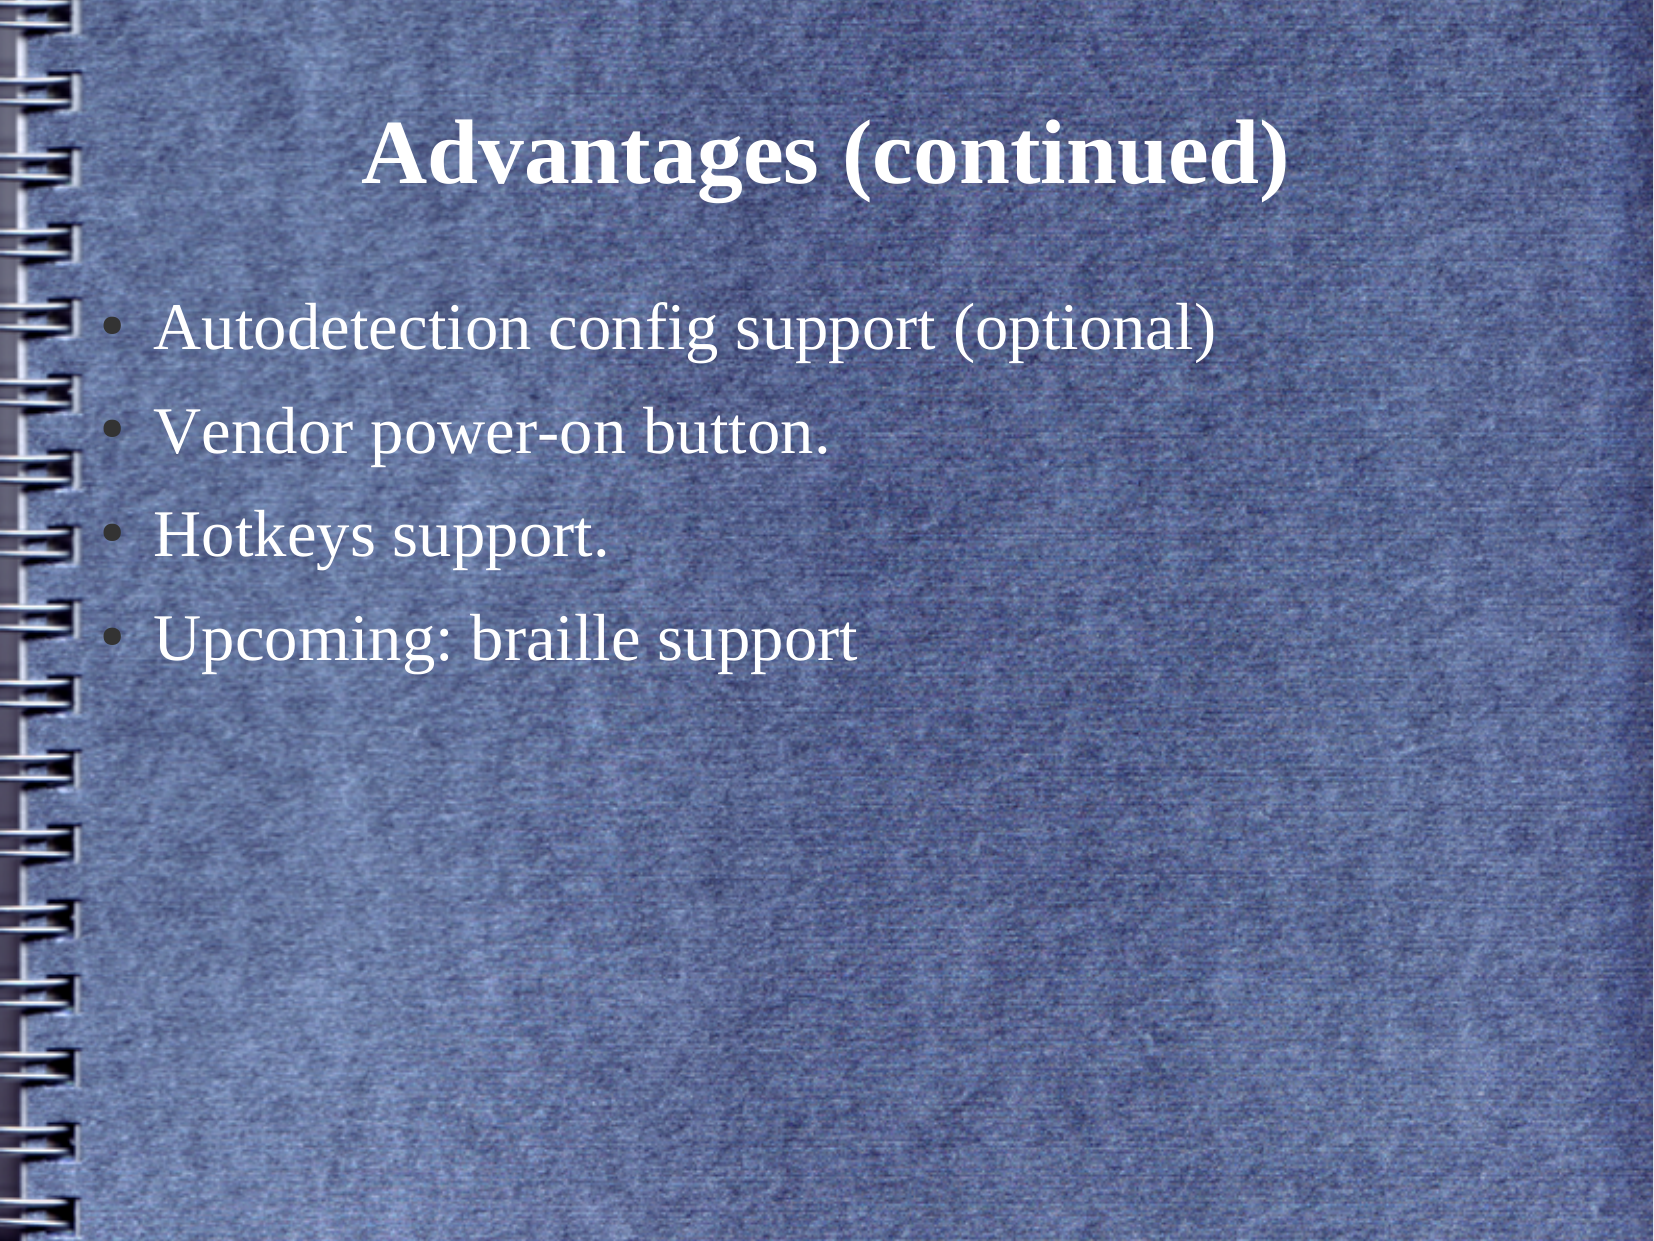

# Advantages (continued)
Autodetection config support (optional)
Vendor power-on button.
Hotkeys support.
Upcoming: braille support